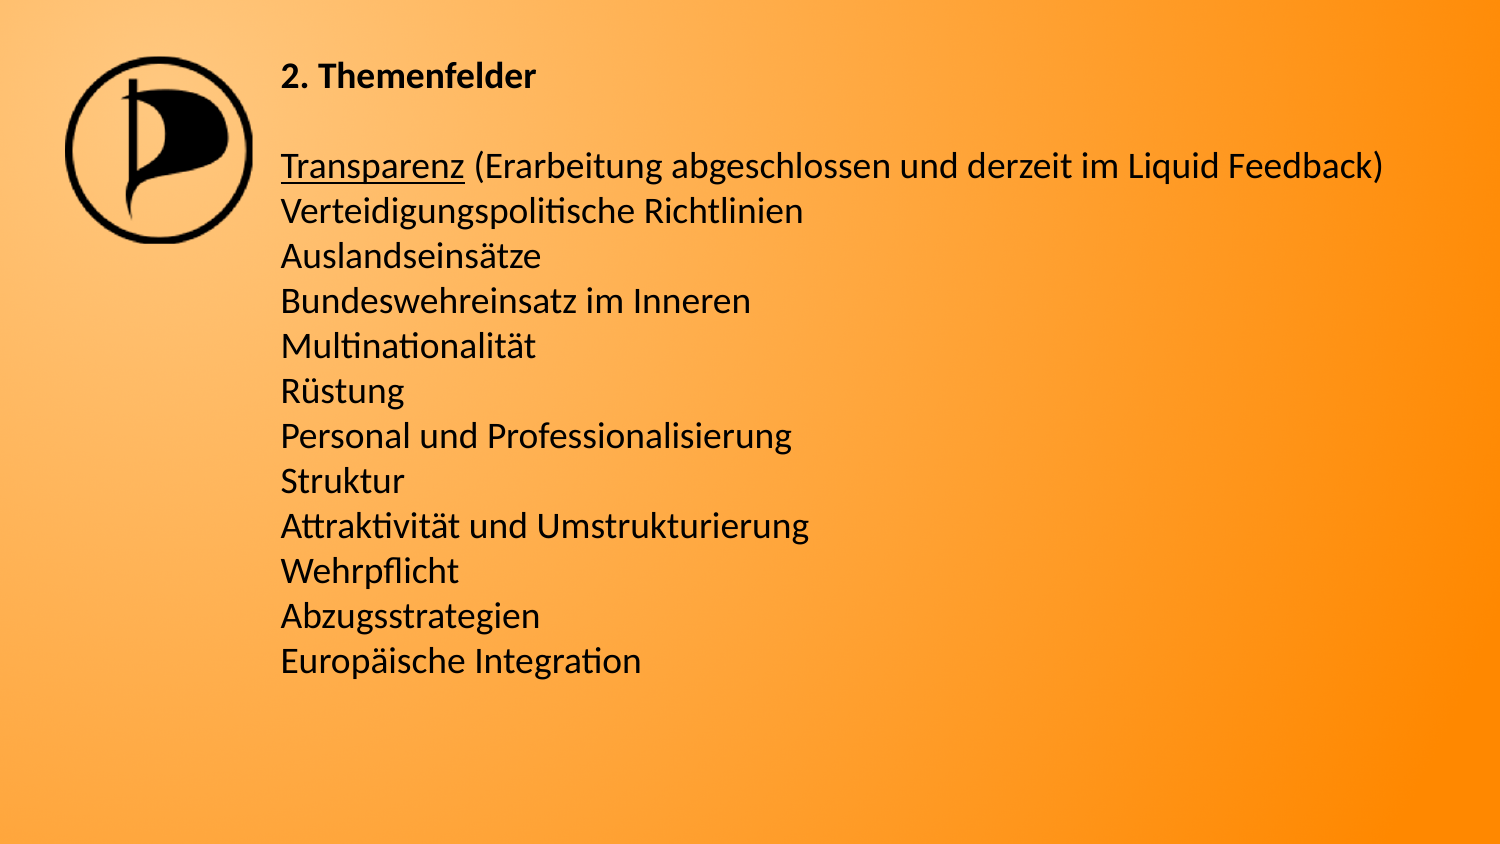

2. Themenfelder
Transparenz (Erarbeitung abgeschlossen und derzeit im Liquid Feedback)
Verteidigungspolitische Richtlinien
Auslandseinsätze
Bundeswehreinsatz im Inneren
Multinationalität
Rüstung
Personal und Professionalisierung
Struktur
Attraktivität und Umstrukturierung
Wehrpflicht
Abzugsstrategien
Europäische Integration